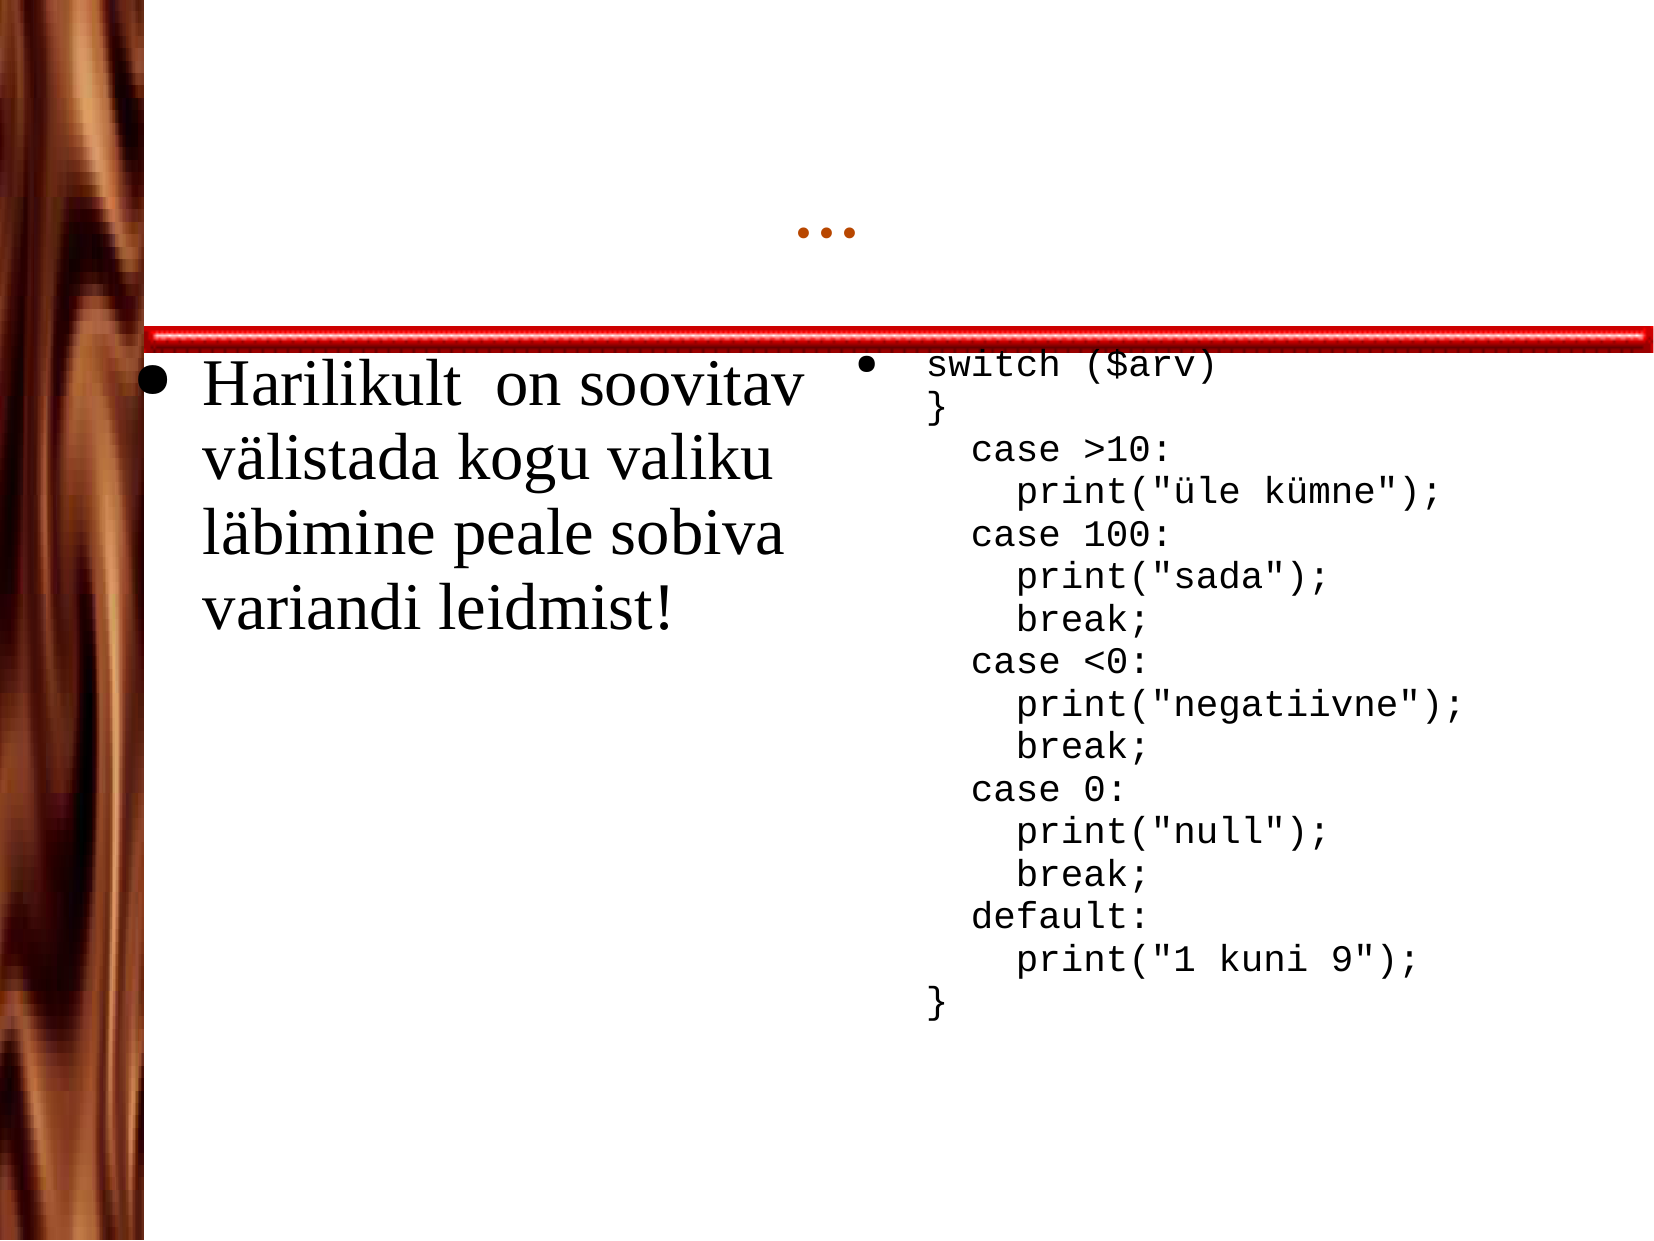

# ...
Harilikult on soovitav välistada kogu valiku läbimine peale sobiva variandi leidmist!
switch ($arv)
}
 case >10:
 print("üle kümne");
 case 100:
 print("sada");
 break;
 case <0:
 print("negatiivne");
 break;
 case 0:
 print("null");
 break;
 default:
 print("1 kuni 9");
}